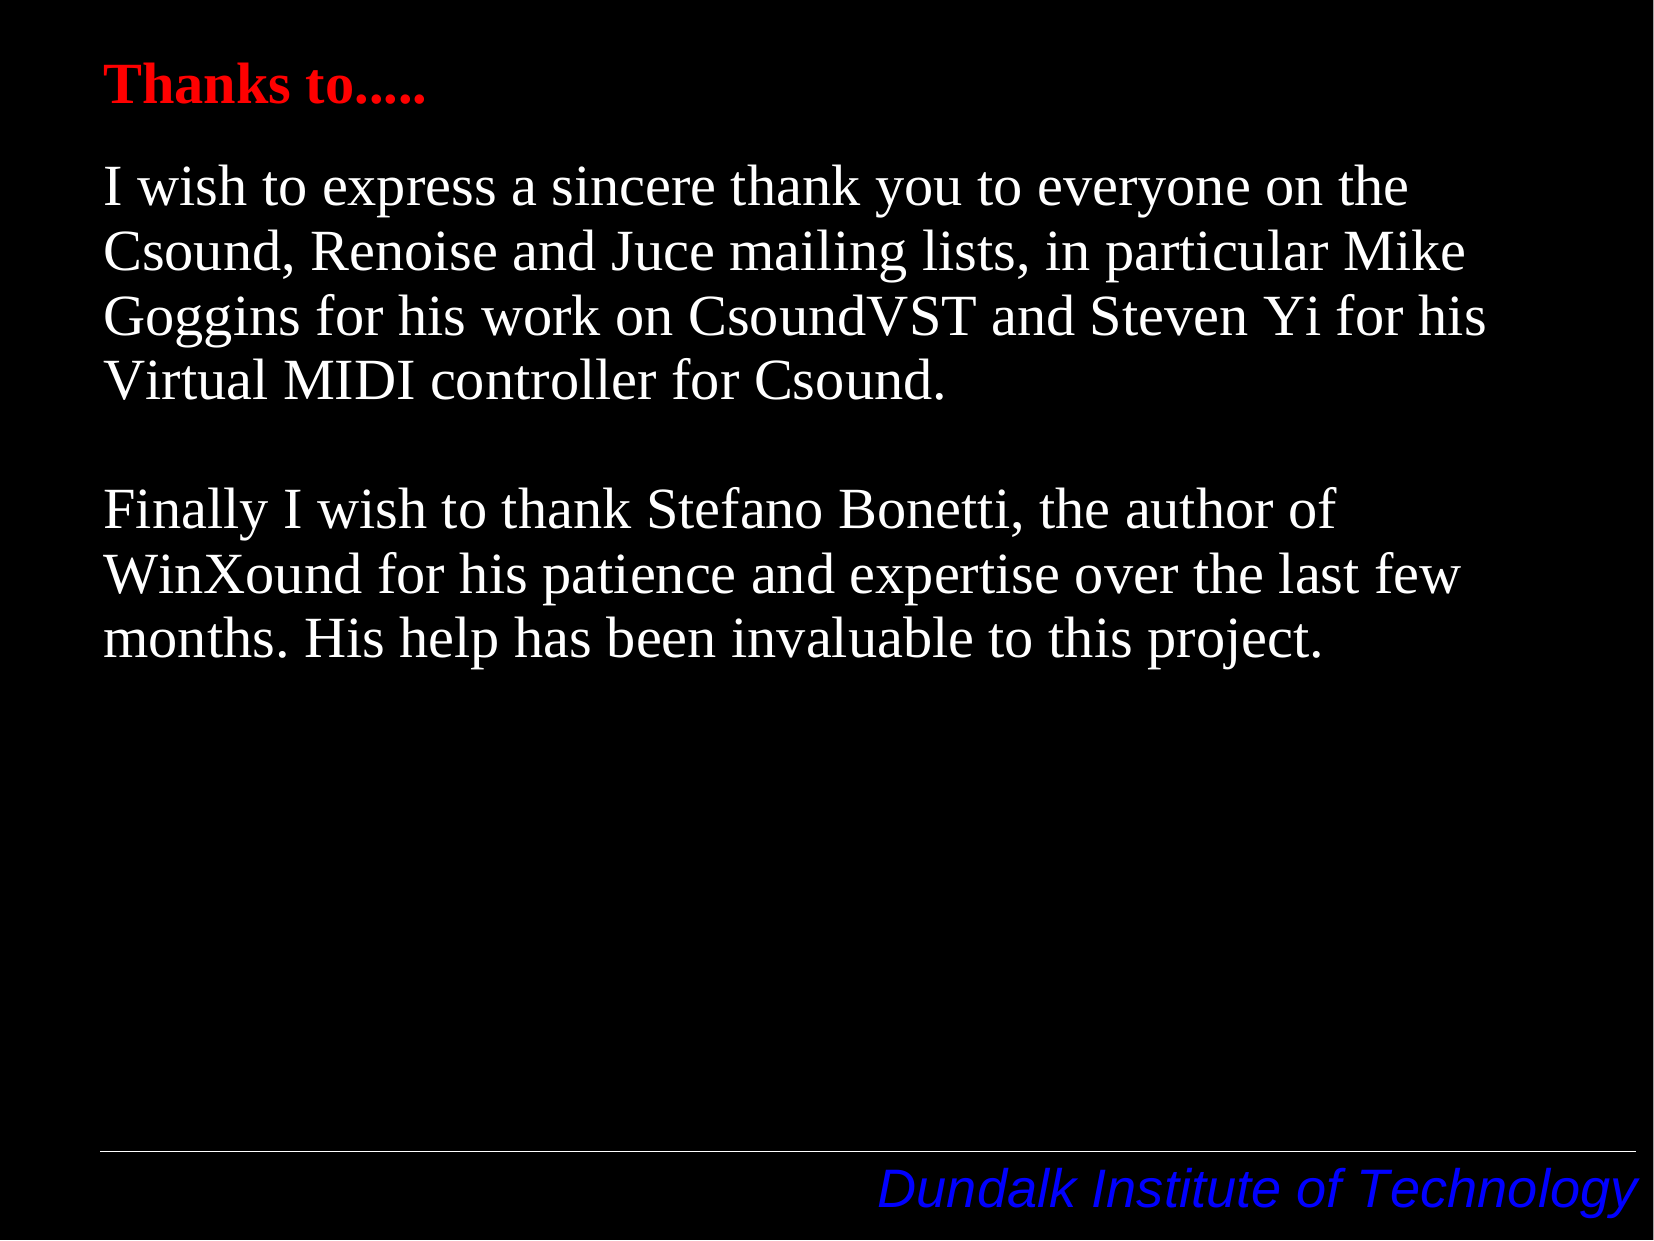

Thanks to.....
I wish to express a sincere thank you to everyone on the Csound, Renoise and Juce mailing lists, in particular Mike Goggins for his work on CsoundVST and Steven Yi for his Virtual MIDI controller for Csound.
Finally I wish to thank Stefano Bonetti, the author of WinXound for his patience and expertise over the last few months. His help has been invaluable to this project.
Dundalk Institute of Technology